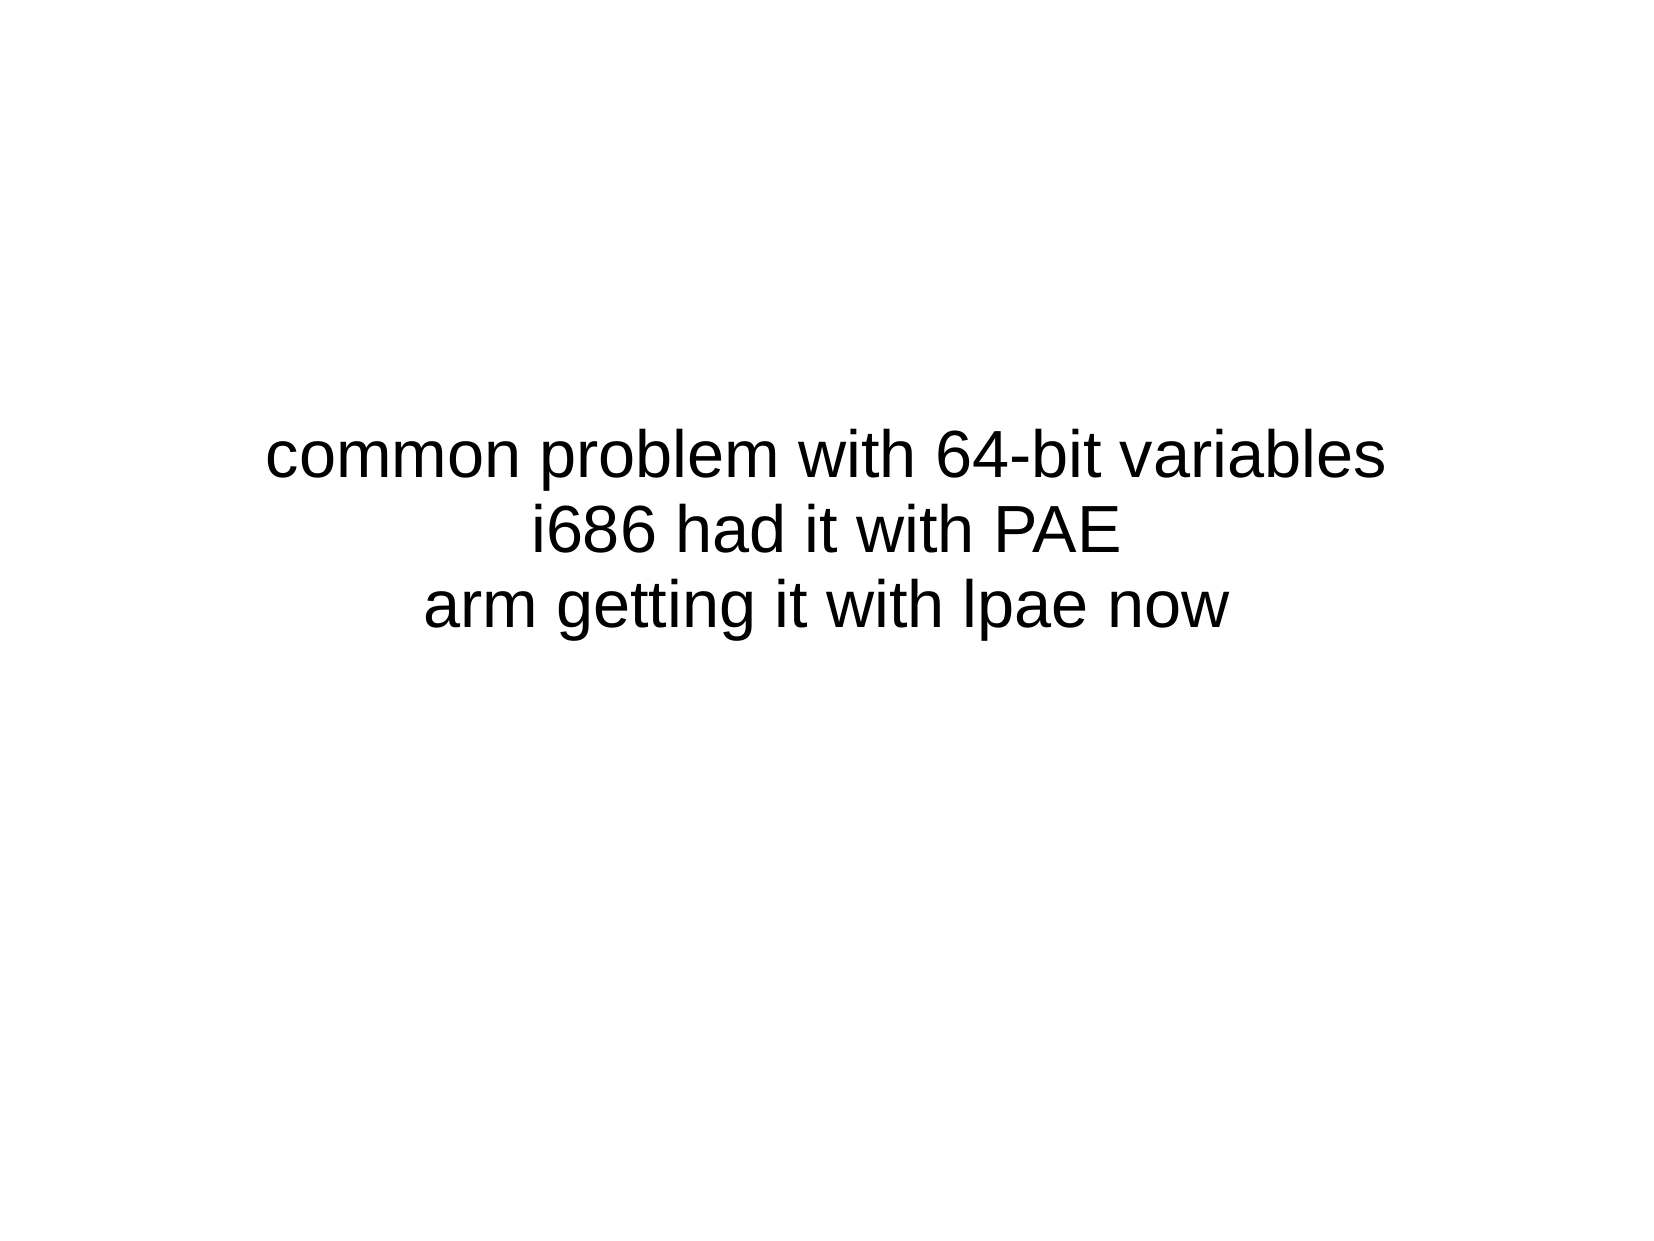

# common problem with 64-bit variables
i686 had it with PAE
arm getting it with lpae now